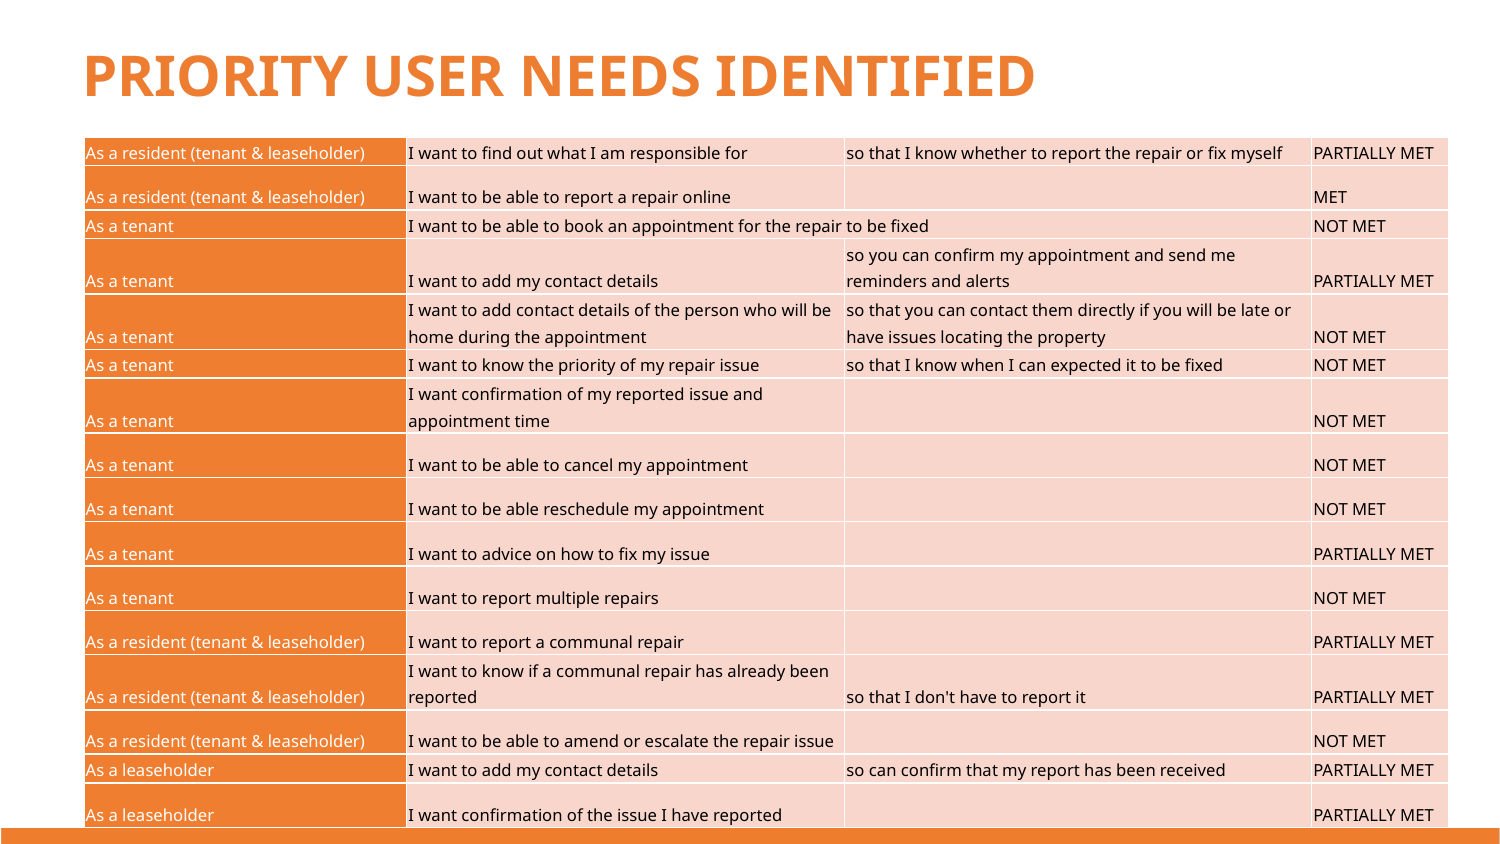

PRIORITY USER NEEDS IDENTIFIED
| As a resident (tenant & leaseholder) | I want to find out what I am responsible for | so that I know whether to report the repair or fix myself | PARTIALLY MET |
| --- | --- | --- | --- |
| As a resident (tenant & leaseholder) | I want to be able to report a repair online | | MET |
| As a tenant | I want to be able to book an appointment for the repair to be fixed | | NOT MET |
| As a tenant | I want to add my contact details | so you can confirm my appointment and send me reminders and alerts | PARTIALLY MET |
| As a tenant | I want to add contact details of the person who will be home during the appointment | so that you can contact them directly if you will be late or have issues locating the property | NOT MET |
| As a tenant | I want to know the priority of my repair issue | so that I know when I can expected it to be fixed | NOT MET |
| As a tenant | I want confirmation of my reported issue and appointment time | | NOT MET |
| As a tenant | I want to be able to cancel my appointment | | NOT MET |
| As a tenant | I want to be able reschedule my appointment | | NOT MET |
| As a tenant | I want to advice on how to fix my issue | | PARTIALLY MET |
| As a tenant | I want to report multiple repairs | | NOT MET |
| As a resident (tenant & leaseholder) | I want to report a communal repair | | PARTIALLY MET |
| As a resident (tenant & leaseholder) | I want to know if a communal repair has already been reported | so that I don't have to report it | PARTIALLY MET |
| As a resident (tenant & leaseholder) | I want to be able to amend or escalate the repair issue | | NOT MET |
| As a leaseholder | I want to add my contact details | so can confirm that my report has been received | PARTIALLY MET |
| As a leaseholder | I want confirmation of the issue I have reported | | PARTIALLY MET |